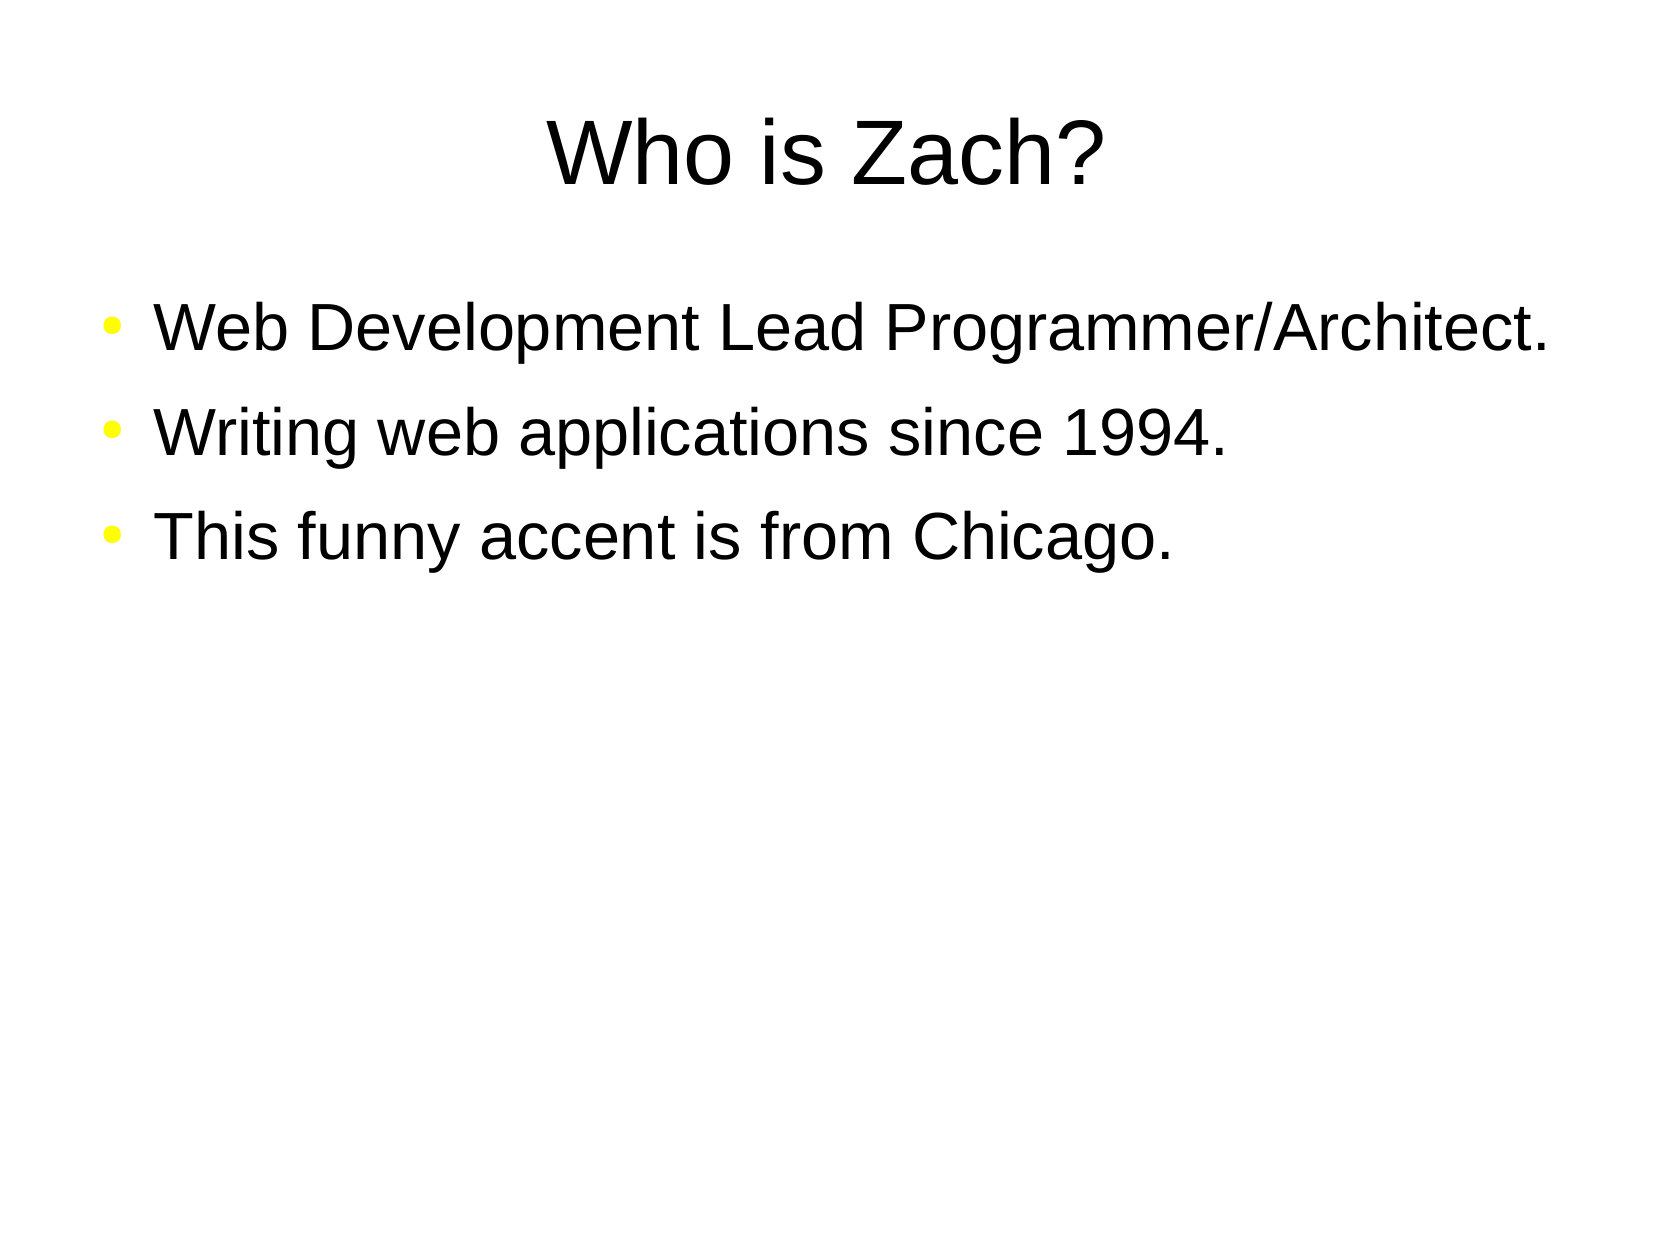

# Who is Zach?
Web Development Lead Programmer/Architect.
Writing web applications since 1994.
This funny accent is from Chicago.